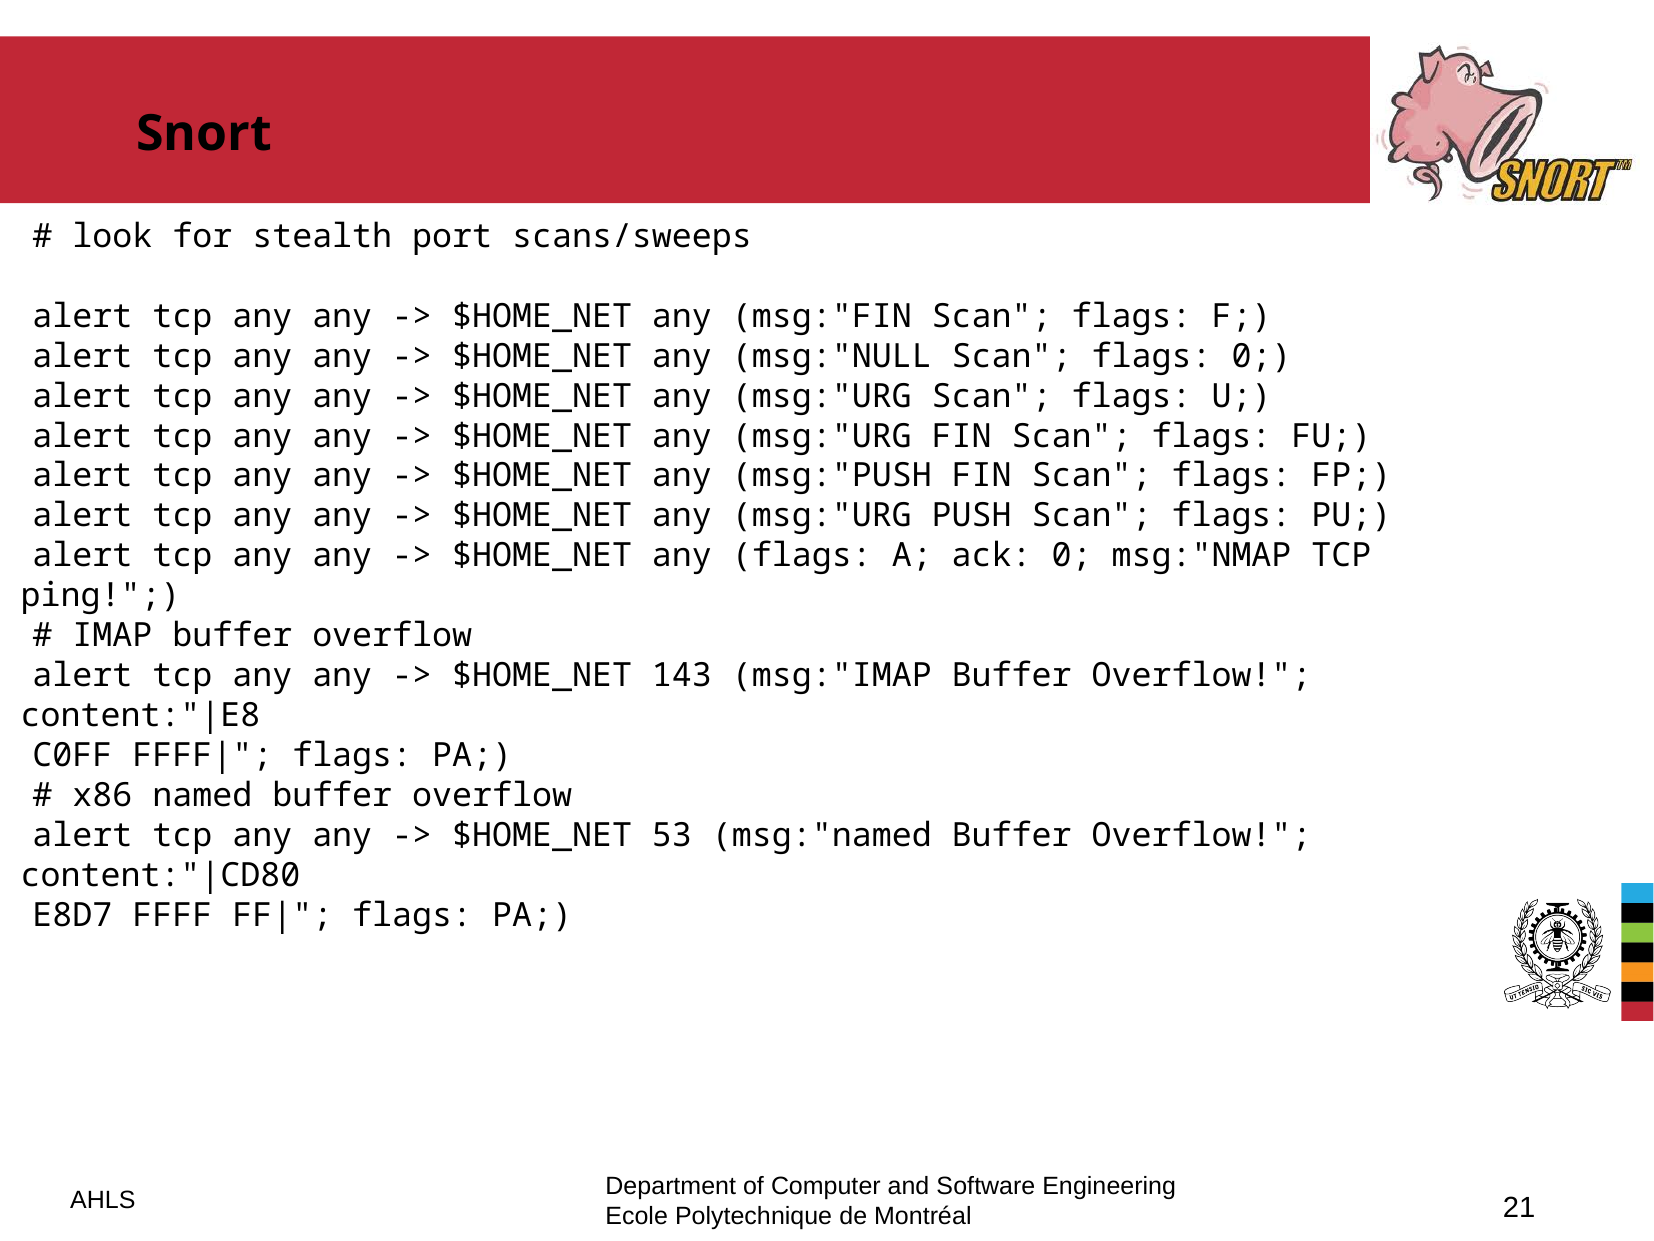

# Snort
# look for stealth port scans/sweeps
alert tcp any any -> $HOME_NET any (msg:"FIN Scan"; flags: F;)
alert tcp any any -> $HOME_NET any (msg:"NULL Scan"; flags: 0;)
alert tcp any any -> $HOME_NET any (msg:"URG Scan"; flags: U;)
alert tcp any any -> $HOME_NET any (msg:"URG FIN Scan"; flags: FU;)
alert tcp any any -> $HOME_NET any (msg:"PUSH FIN Scan"; flags: FP;)
alert tcp any any -> $HOME_NET any (msg:"URG PUSH Scan"; flags: PU;)
alert tcp any any -> $HOME_NET any (flags: A; ack: 0; msg:"NMAP TCP ping!";)
# IMAP buffer overflow
alert tcp any any -> $HOME_NET 143 (msg:"IMAP Buffer Overflow!"; content:"|E8
C0FF FFFF|"; flags: PA;)
# x86 named buffer overflow
alert tcp any any -> $HOME_NET 53 (msg:"named Buffer Overflow!"; content:"|CD80
E8D7 FFFF FF|"; flags: PA;)